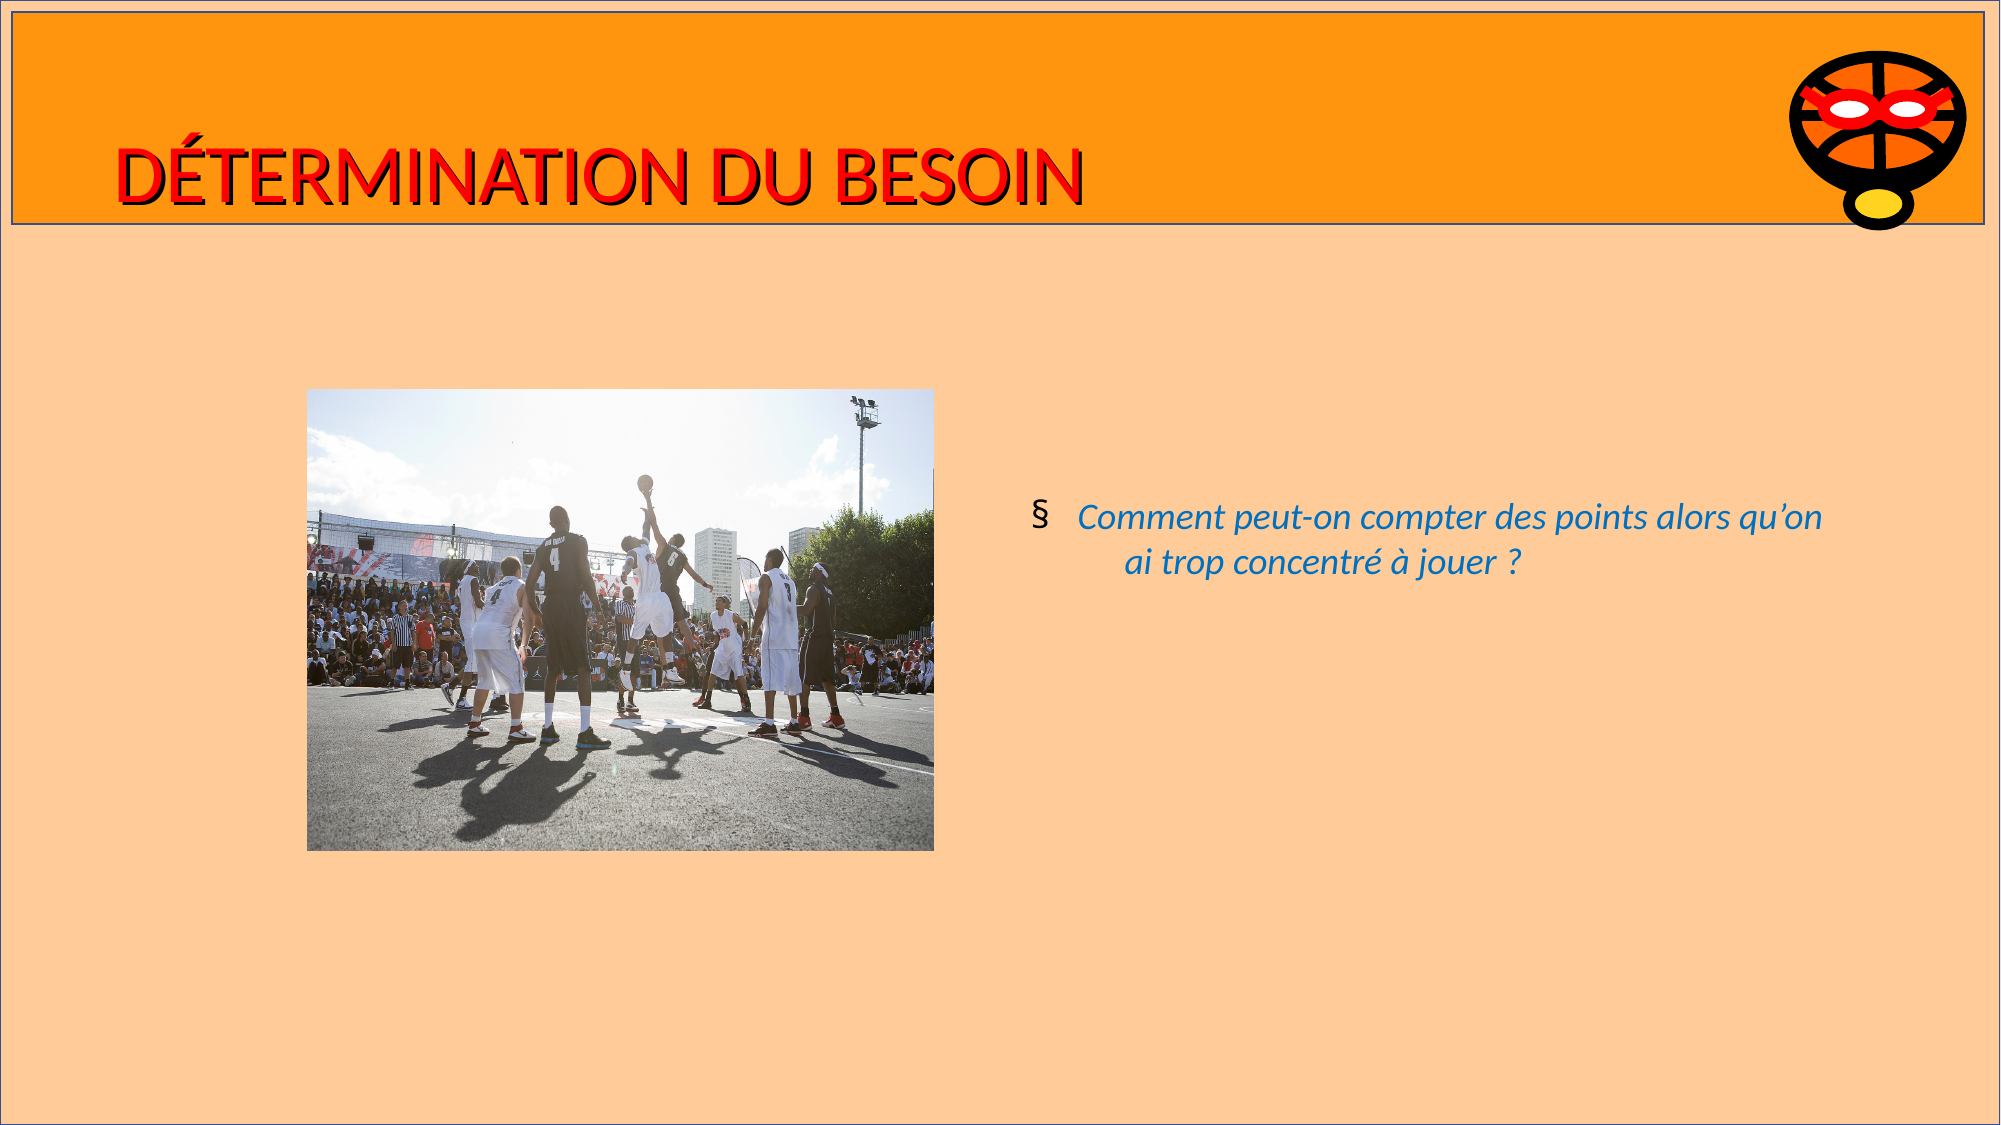

DÉTERMINATION DU BESOIN
Comment peut-on compter des points alors qu’on ai trop concentré à jouer ?